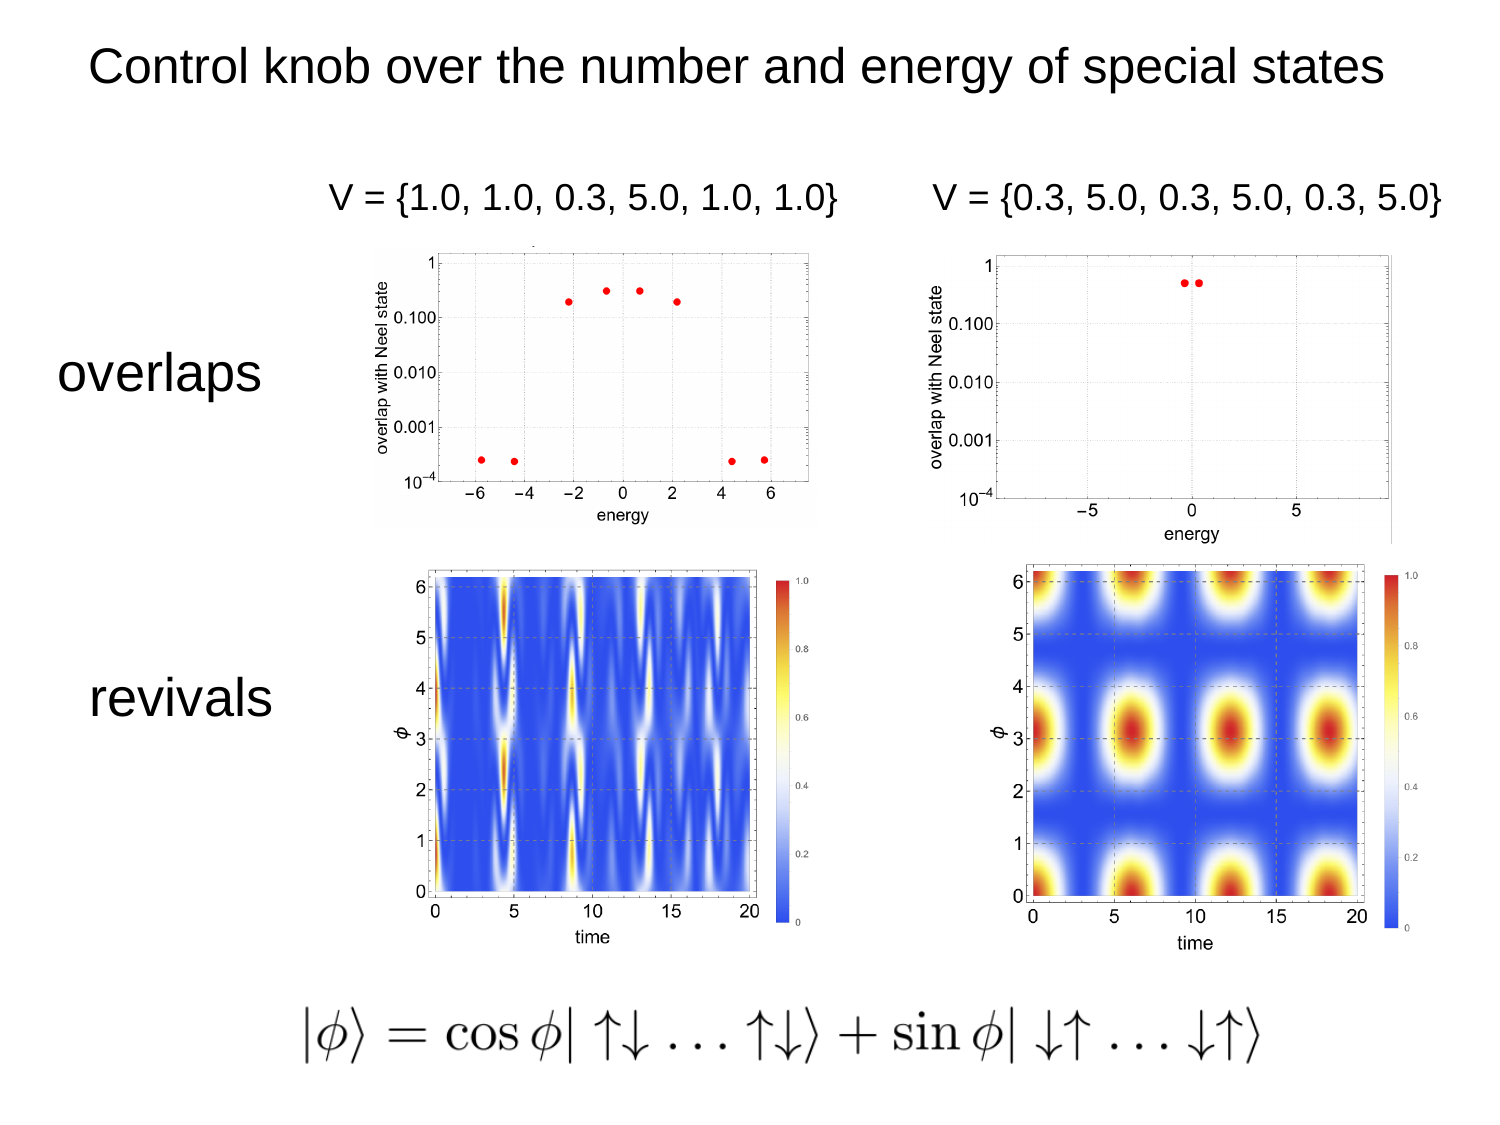

Control knob over the number and energy of special states
V = {1.0, 1.0, 0.3, 5.0, 1.0, 1.0}
V = {0.3, 5.0, 0.3, 5.0, 0.3, 5.0}
overlaps
revivals